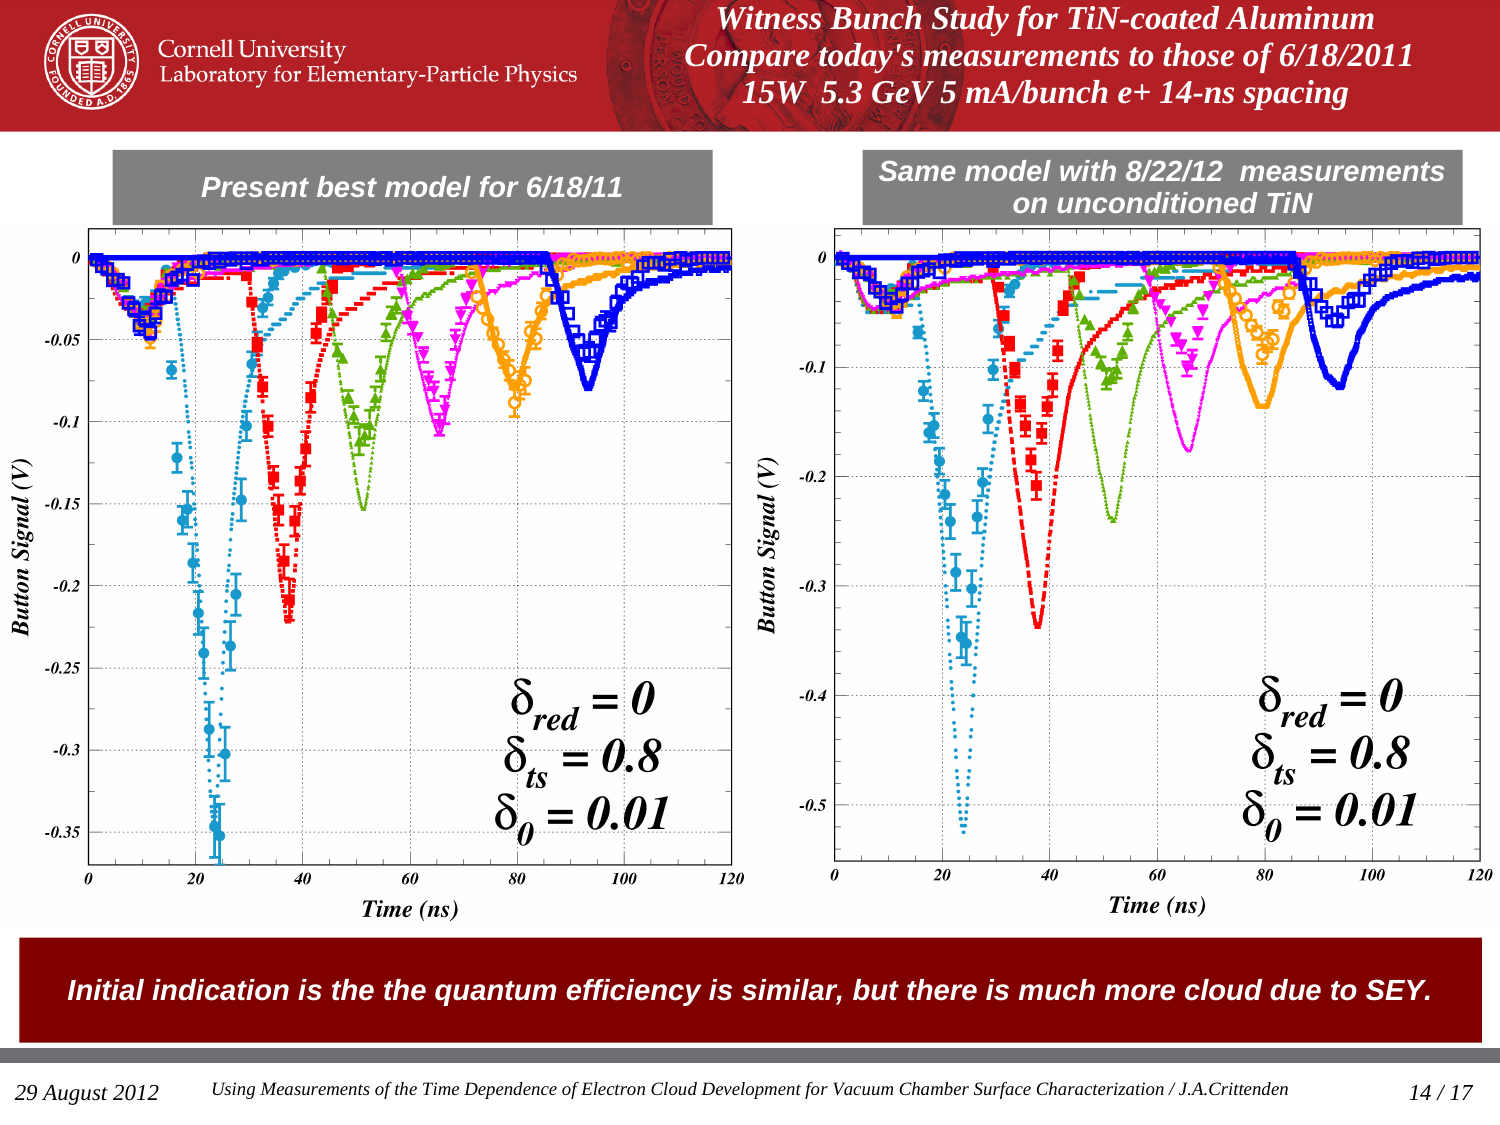

Witness Bunch Study for TiN-coated Aluminum
Compare today's measurements to those of 6/18/2011
15W 5.3 GeV 5 mA/bunch e+ 14-ns spacing
Present best model for 6/18/11
Same model with 8/22/12 measurements
on unconditioned TiN
Initial indication is the the quantum efficiency is similar, but there is much more cloud due to SEY.